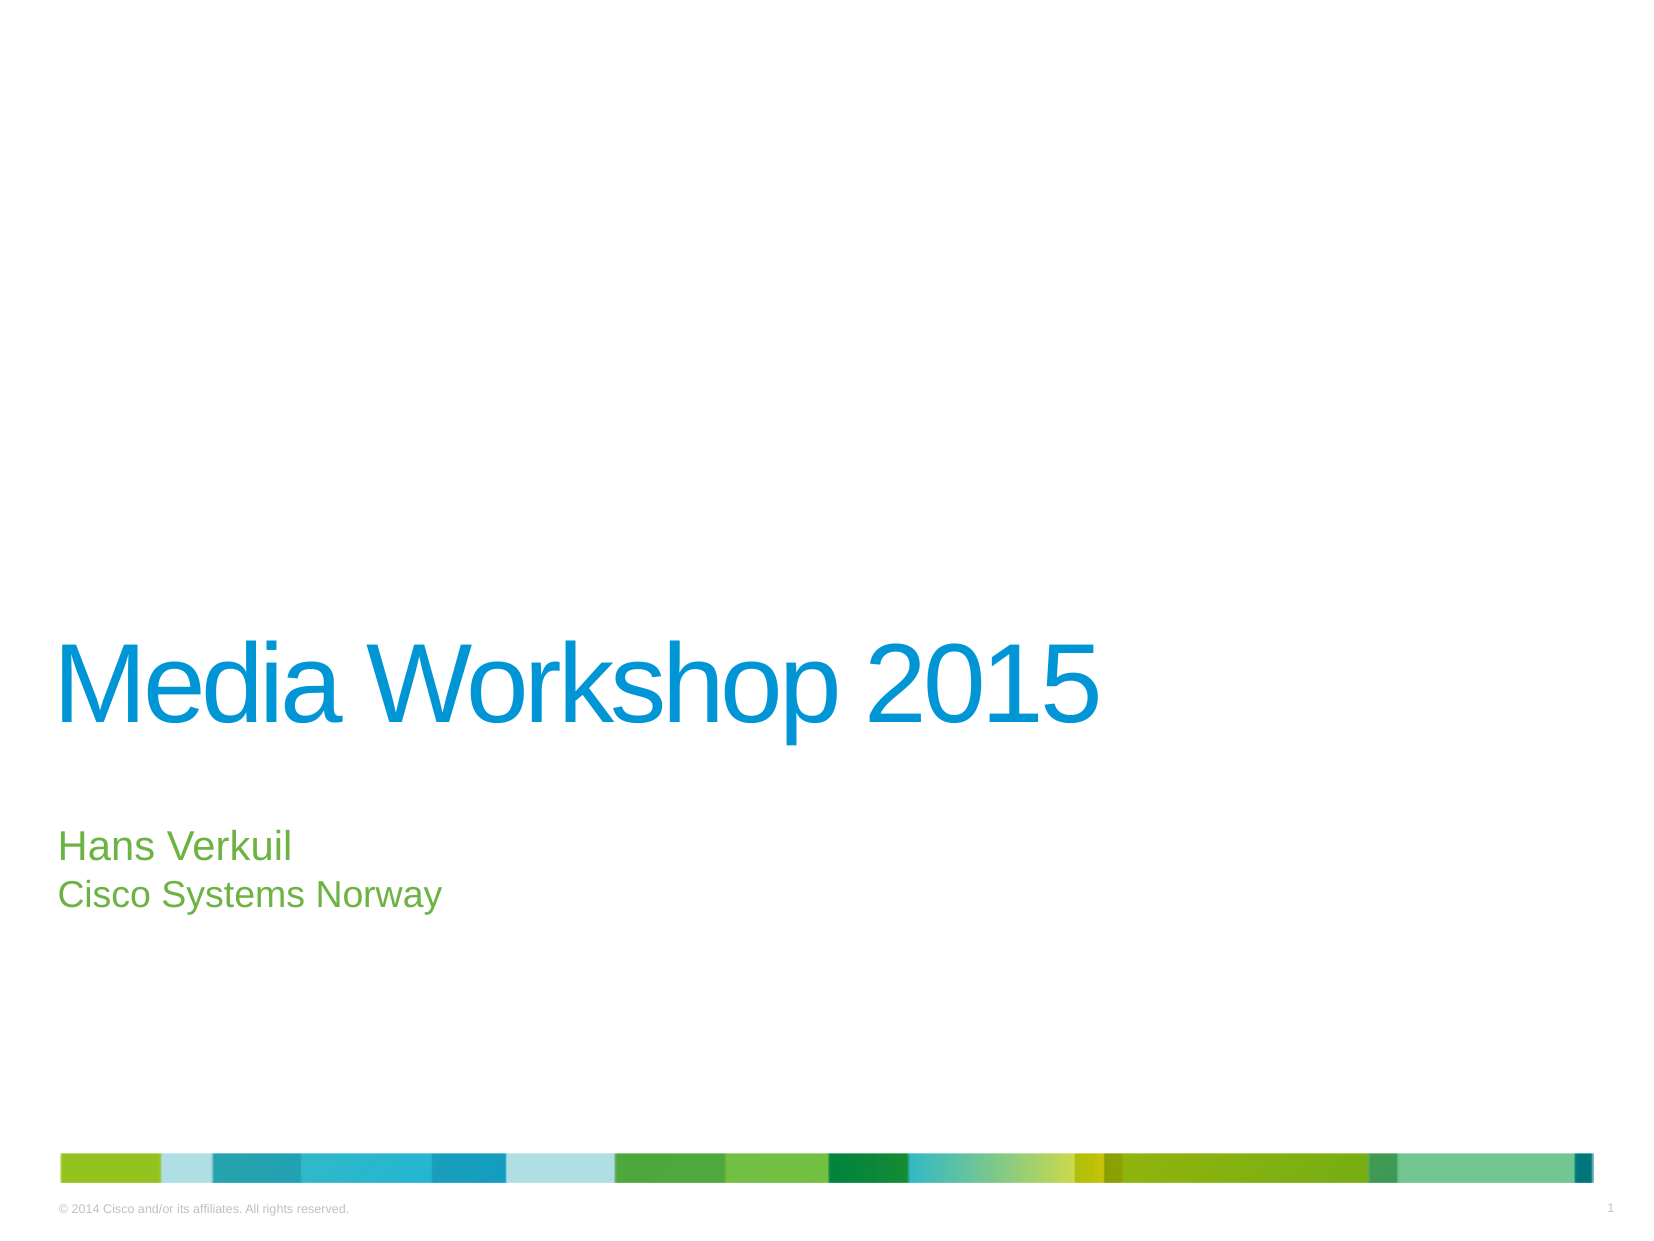

# Media Workshop 2015
Hans Verkuil
Cisco Systems Norway